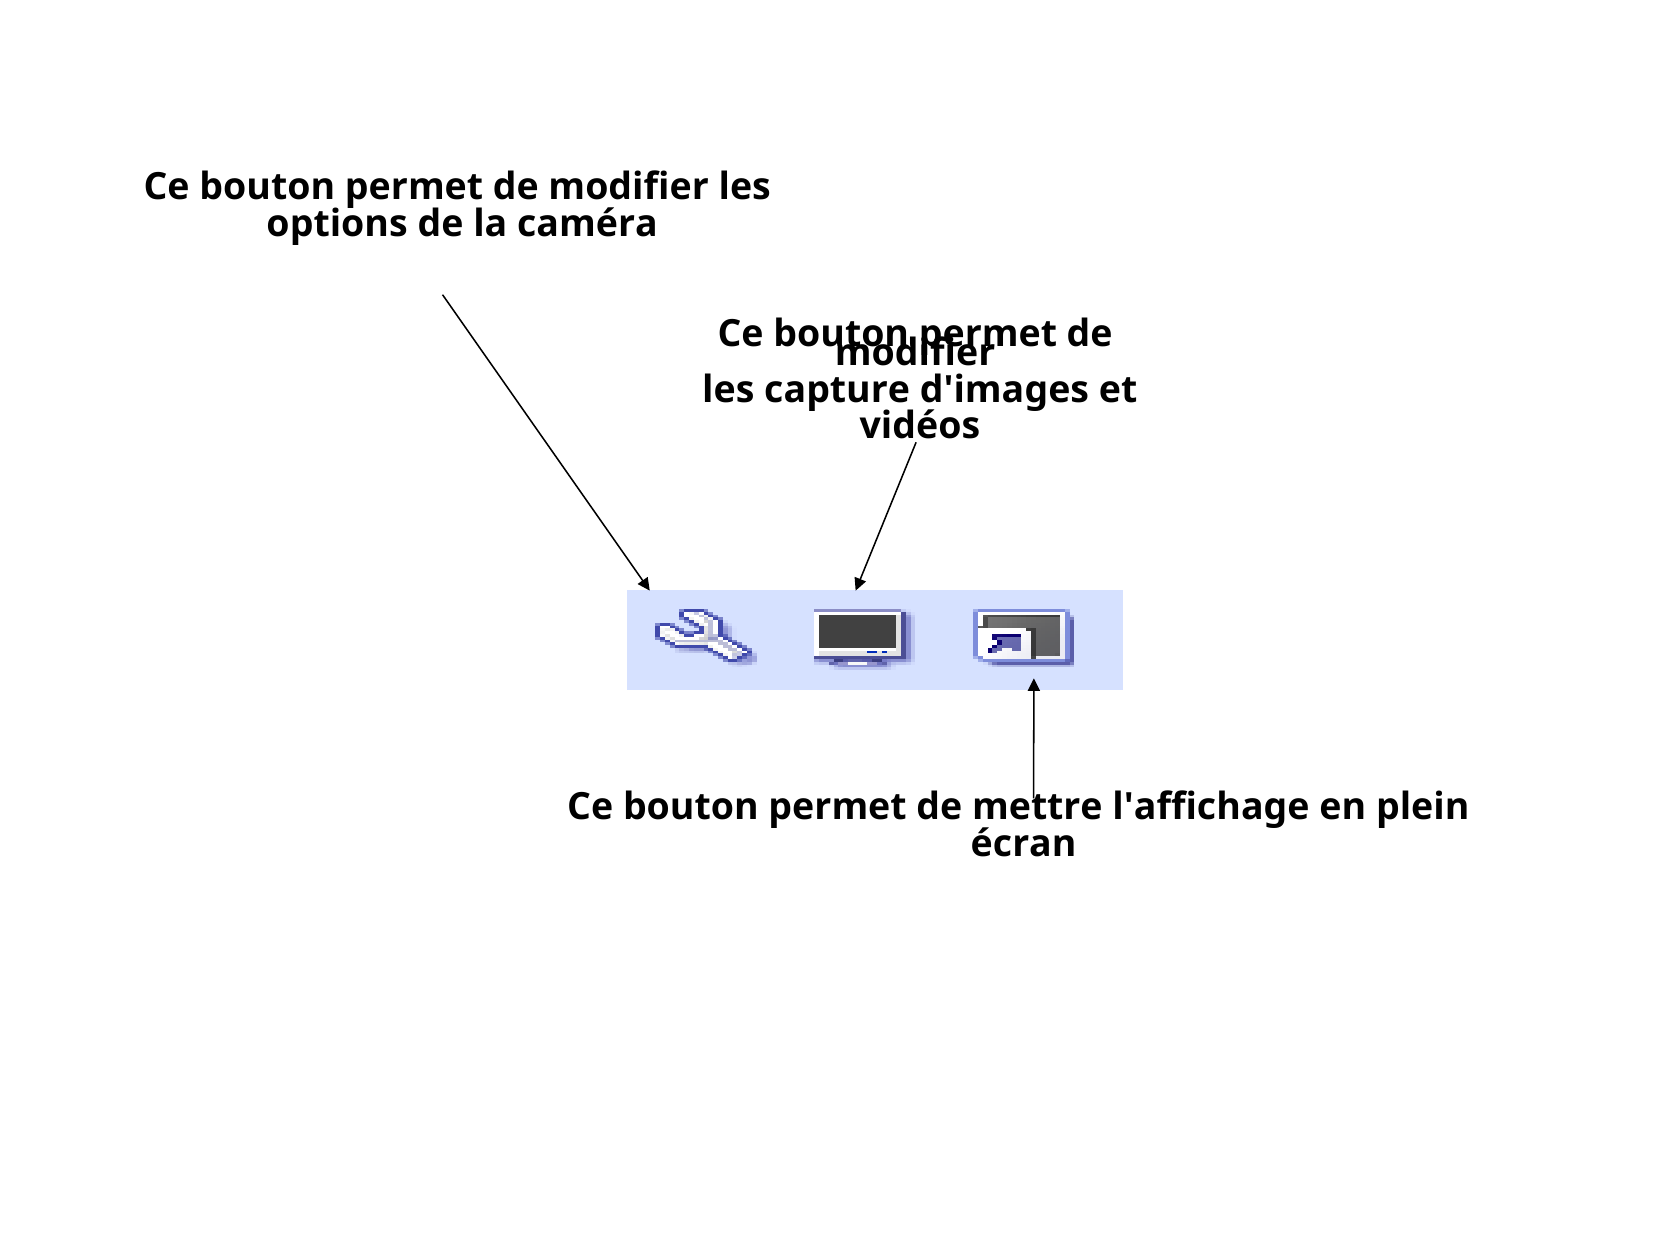

Ce bouton permet de modifier les
 options de la caméra
Ce bouton permet de modifier
 les capture d'images et
 vidéos
Ce bouton permet de mettre l'affichage en plein
 écran